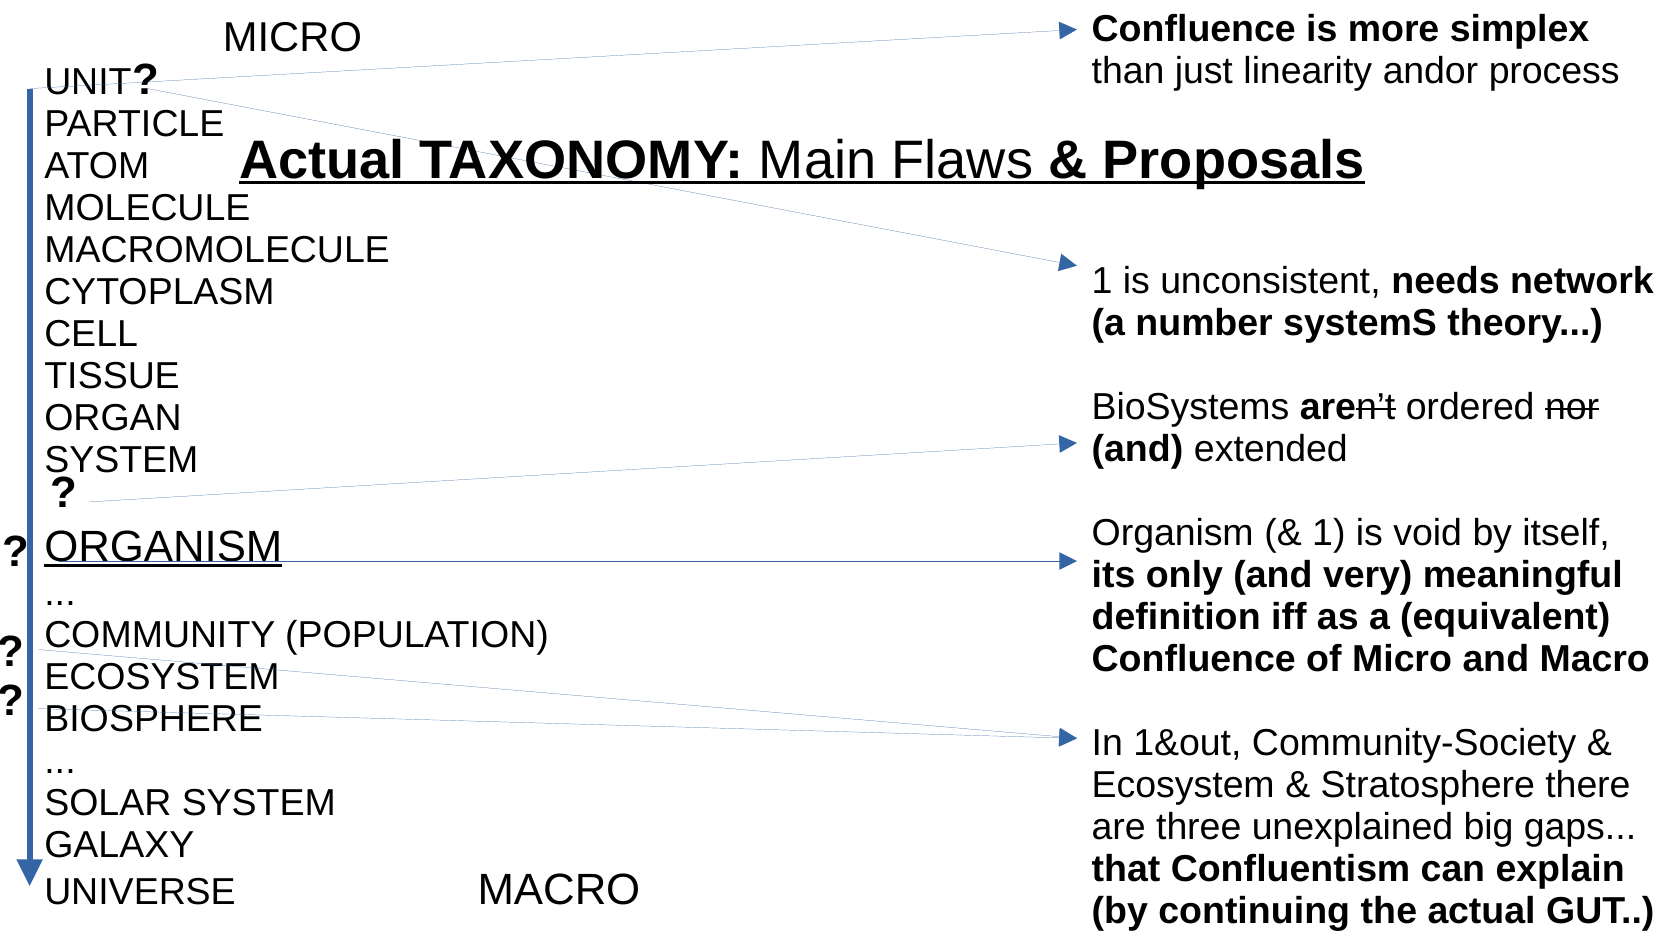

Confluence is more simplex than just linearity andor process
1 is unconsistent, needs network
(a number systemS theory...)
BioSystems aren’t ordered nor (and) extended
Organism (& 1) is void by itself, its only (and very) meaningful definition iff as a (equivalent) Confluence of Micro and Macro
In 1&out, Community-Society & Ecosystem & Stratosphere there are three unexplained big gaps... that Confluentism can explain
(by continuing the actual GUT..)
 MICRO
UNIT
PARTICLE
ATOM
MOLECULE
MACROMOLECULE
CYTOPLASM
CELL
TISSUE
ORGAN
SYSTEM
ORGANISM
...
COMMUNITY (POPULATION)
ECOSYSTEM
BIOSPHERE
...
SOLAR SYSTEM
GALAXY
UNIVERSE MACRO
?
Actual TAXONOMY: Main Flaws & Proposals
?
?
?
?